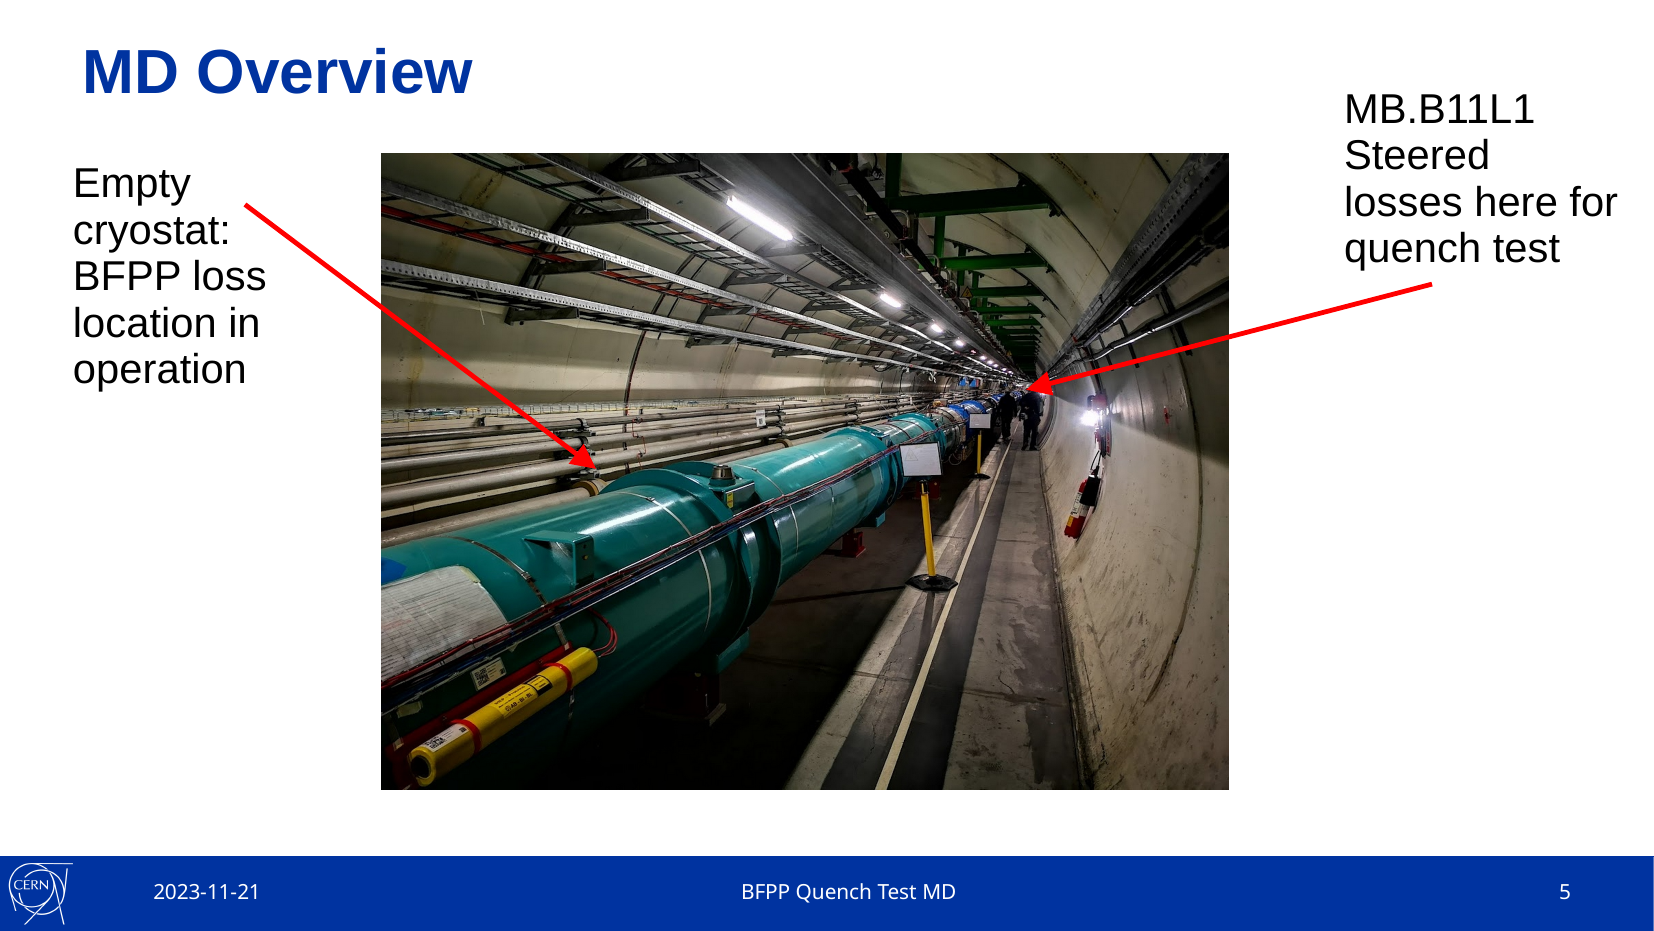

# MD Overview
MB.B11L1
Steered losses here for quench test
Empty cryostat: BFPP loss location in operation
2023-11-21
BFPP Quench Test MD
5